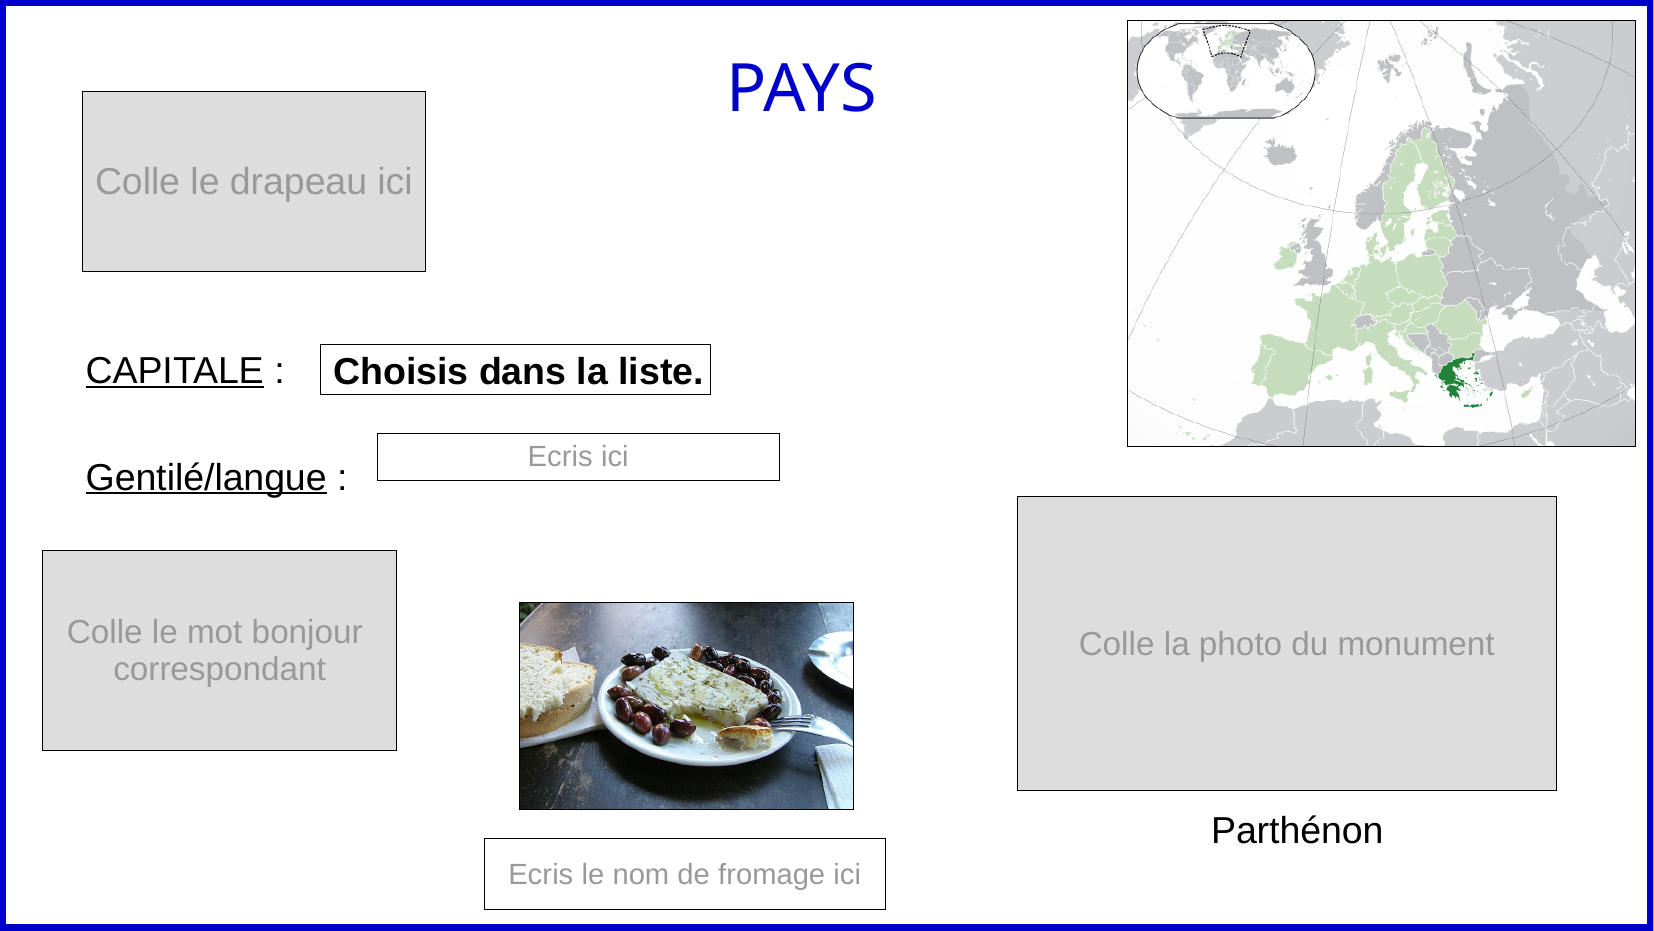

PAYS
Colle le drapeau ici
CAPITALE :
Ecris ici
Gentilé/langue :
Colle la photo du monument
Colle le mot bonjour
correspondant
Parthénon
Ecris le nom de fromage ici